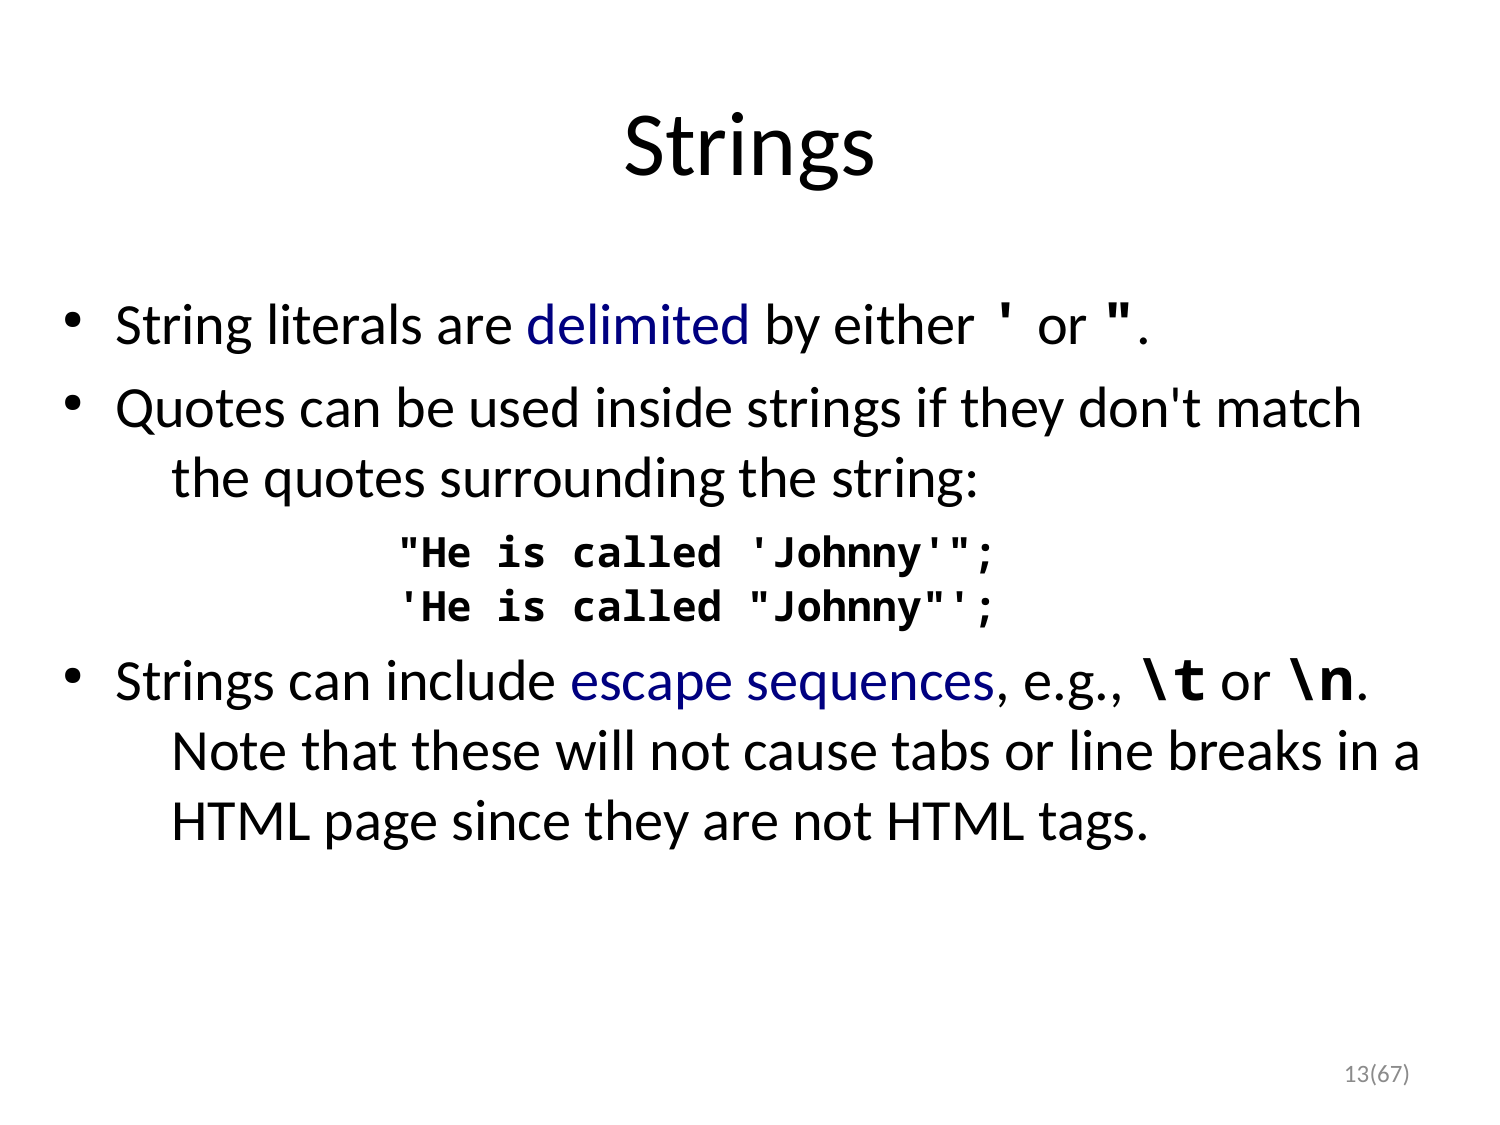

# Strings
String literals are delimited by either ' or ".
Quotes can be used inside strings if they don't match the quotes surrounding the string:
			"He is called 'Johnny'";
 	'He is called "Johnny"';
Strings can include escape sequences, e.g., \t or \n. Note that these will not cause tabs or line breaks in a HTML page since they are not HTML tags.
13